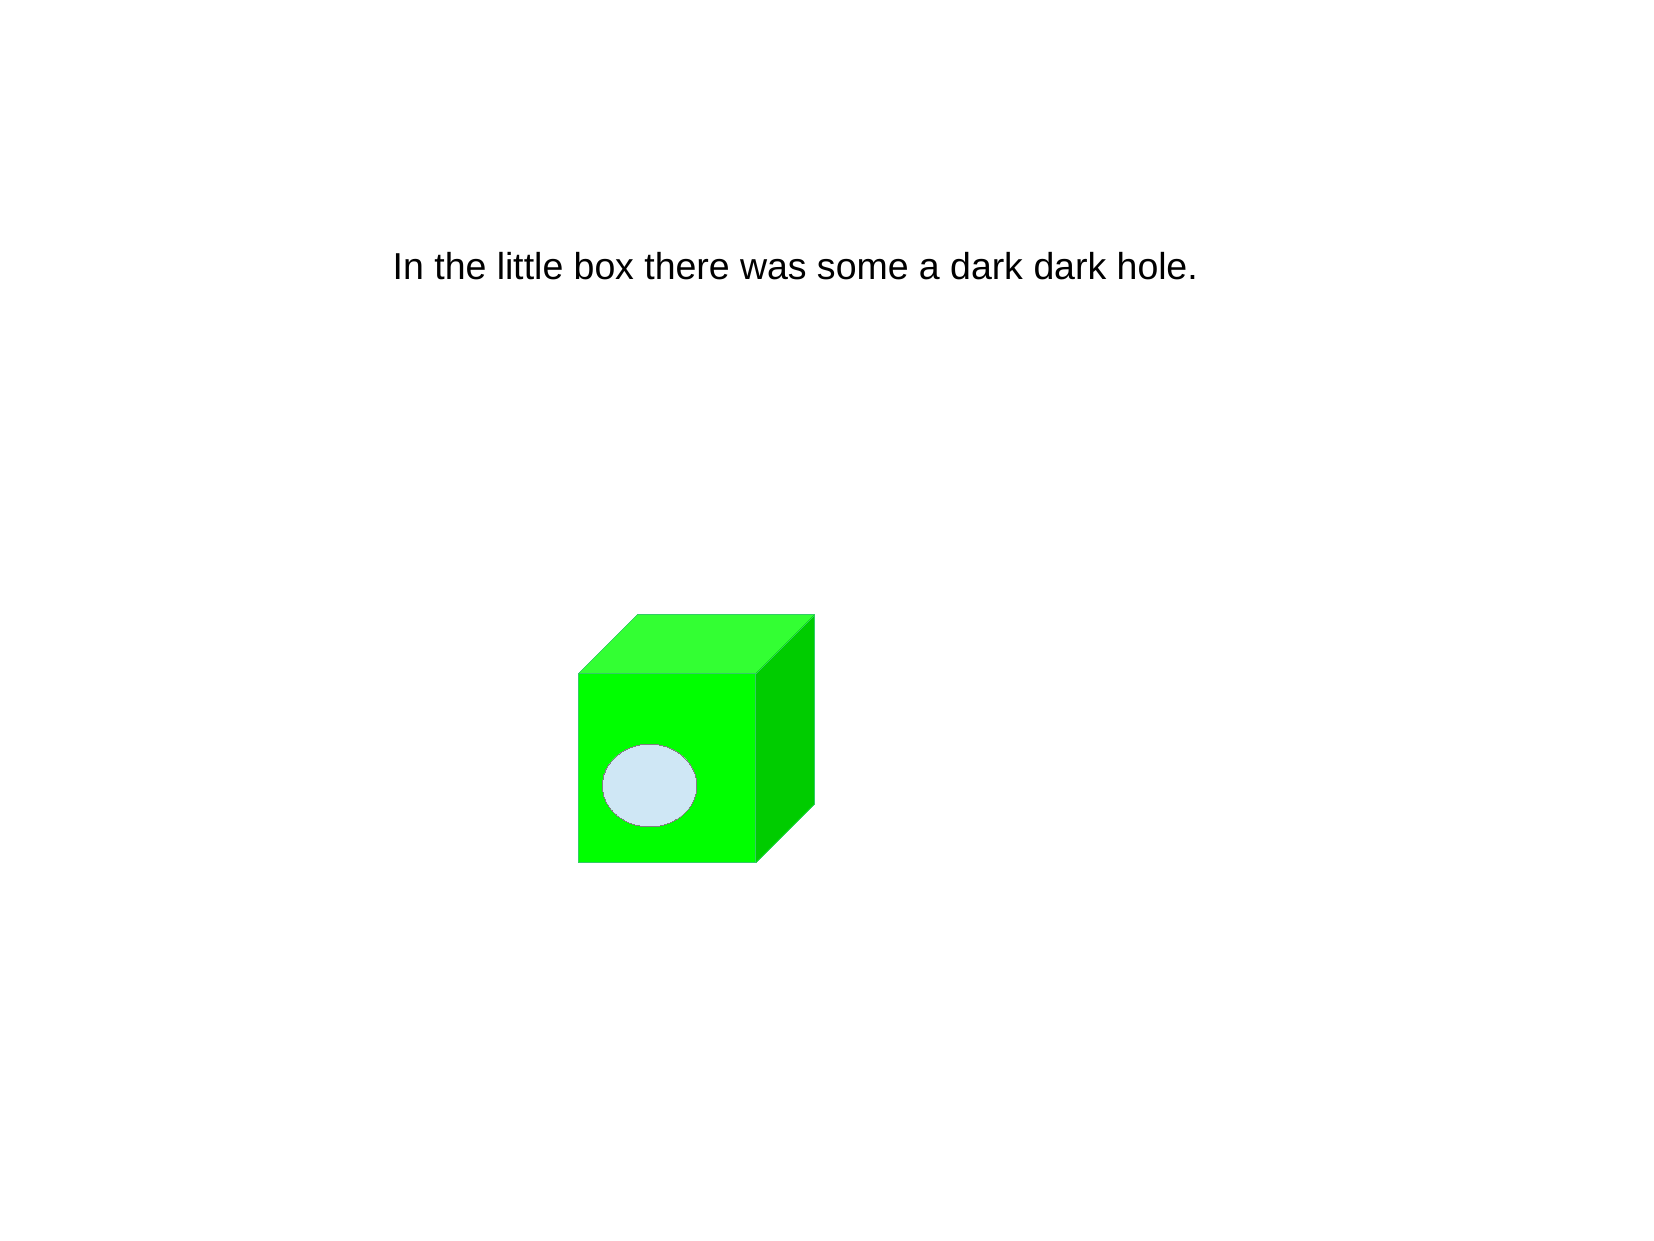

In the little box there was some a dark dark hole.